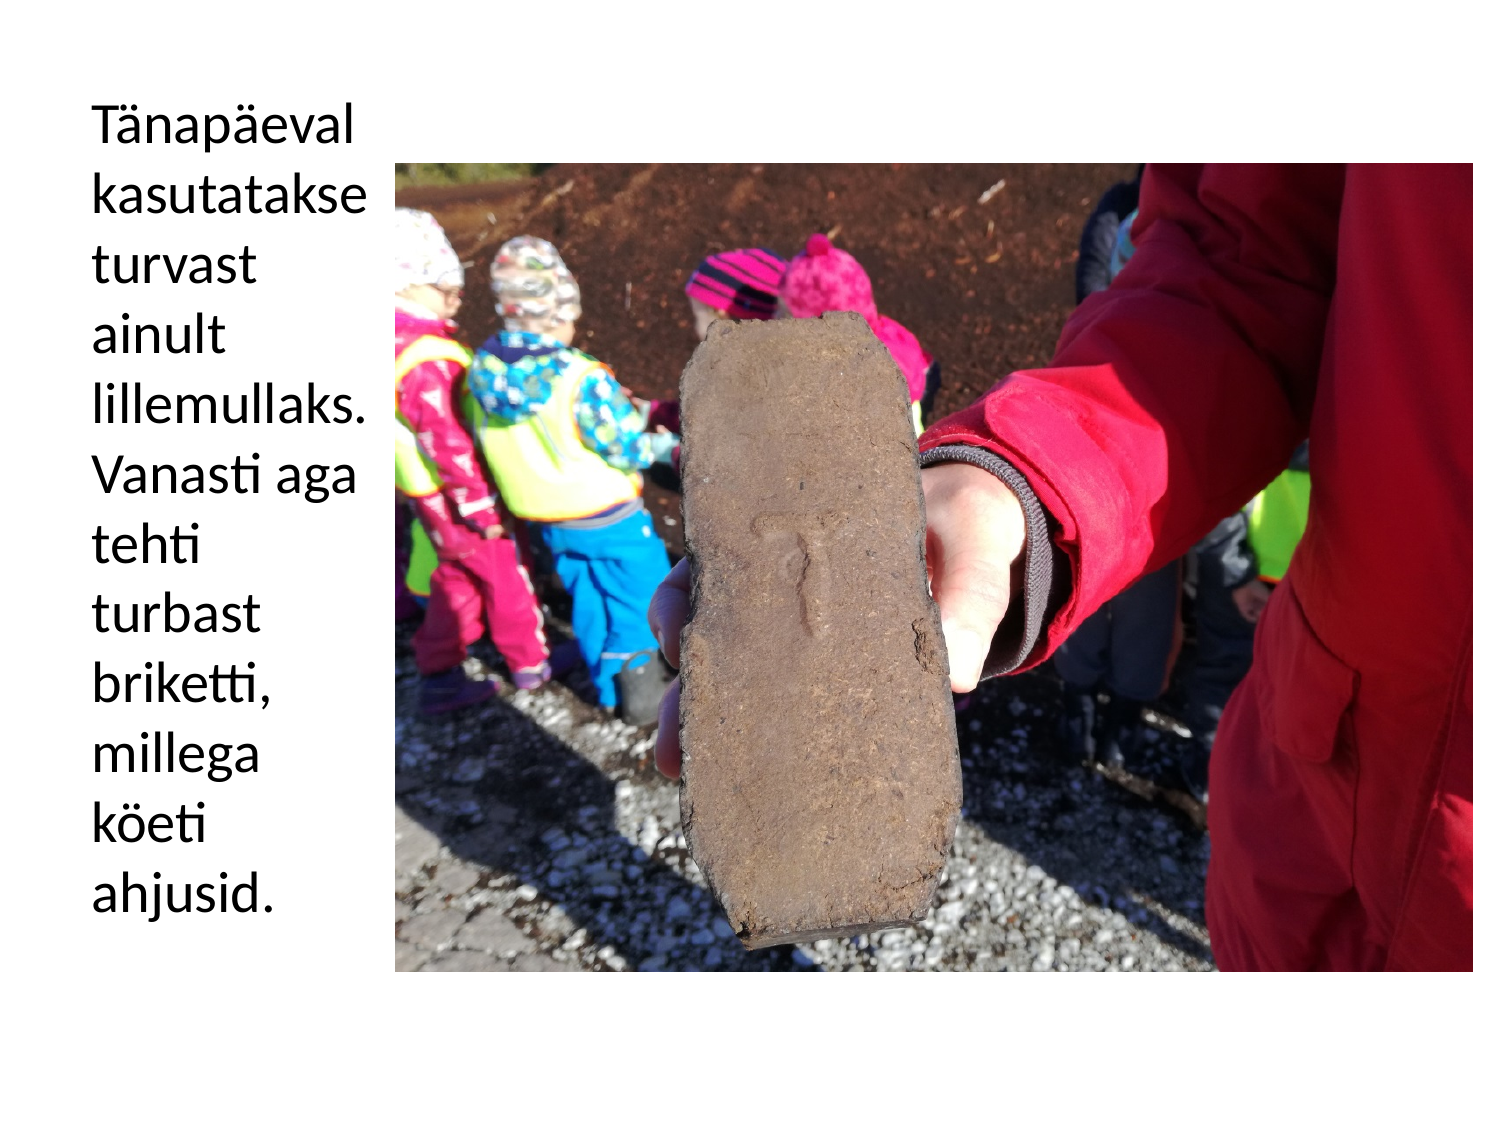

#
Tänapäeval kasutatakse turvast ainult lillemullaks. Vanasti aga tehti turbast briketti, millega köeti ahjusid.